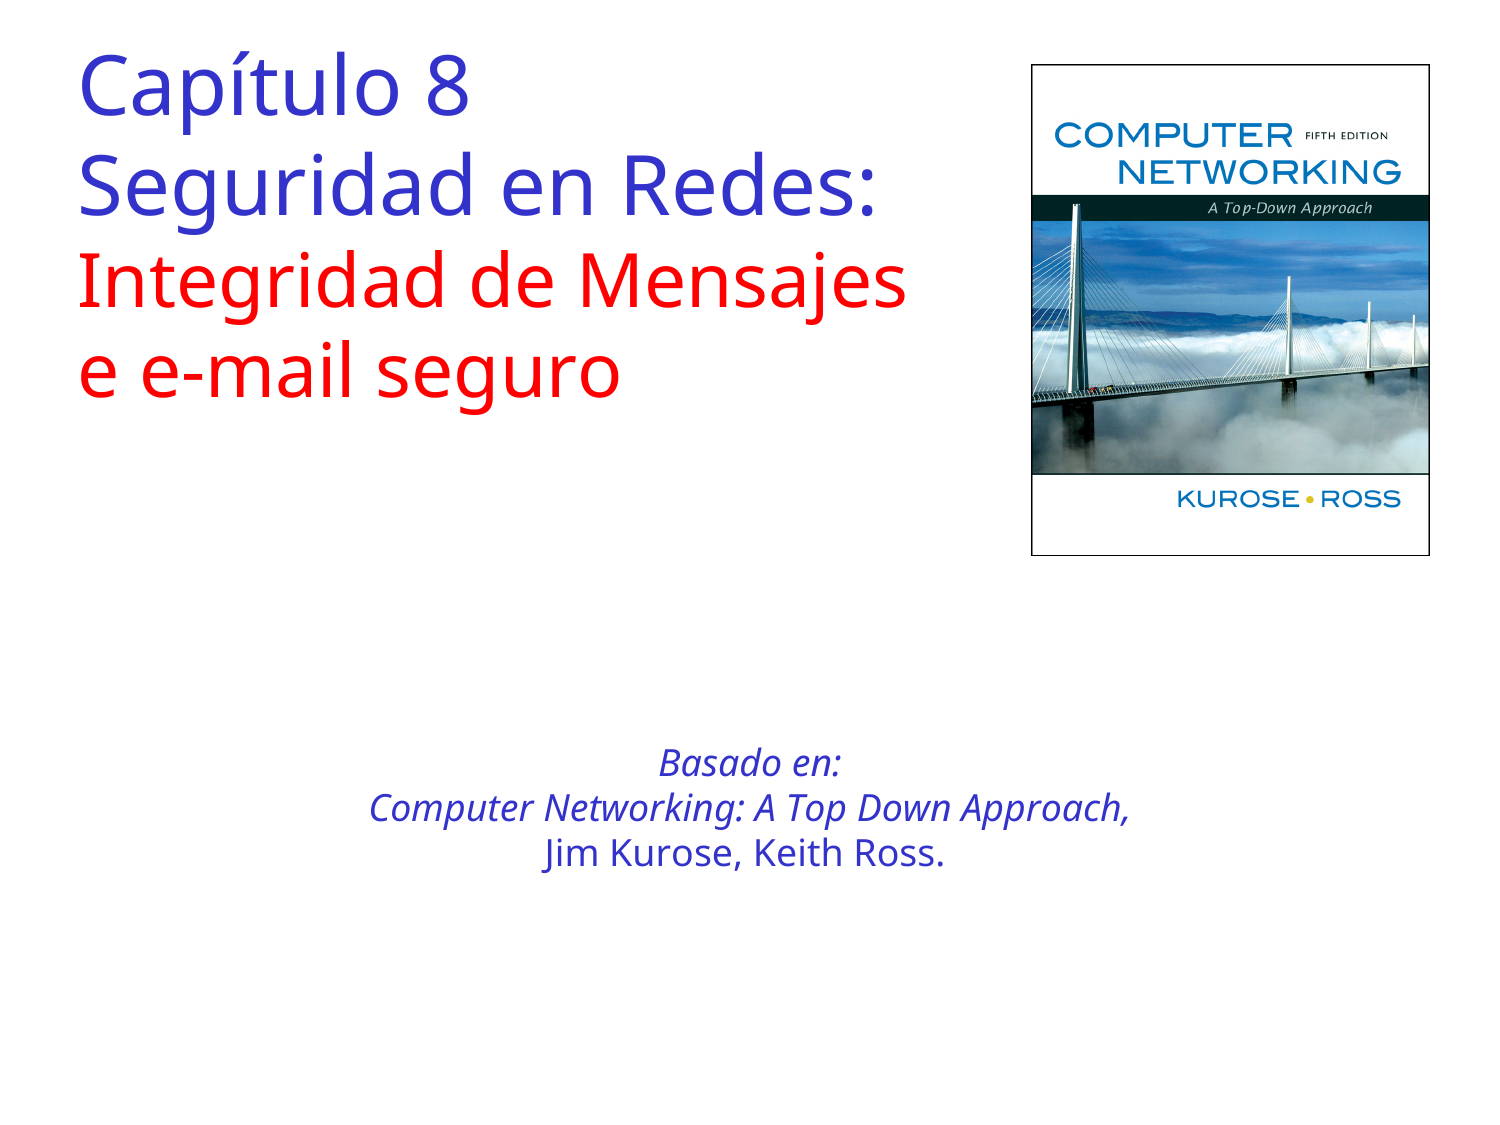

Capítulo 8
Seguridad en Redes:
Integridad de Mensajes
e e-mail seguro
Basado en:
Computer Networking: A Top Down Approach,
Jim Kurose, Keith Ross.